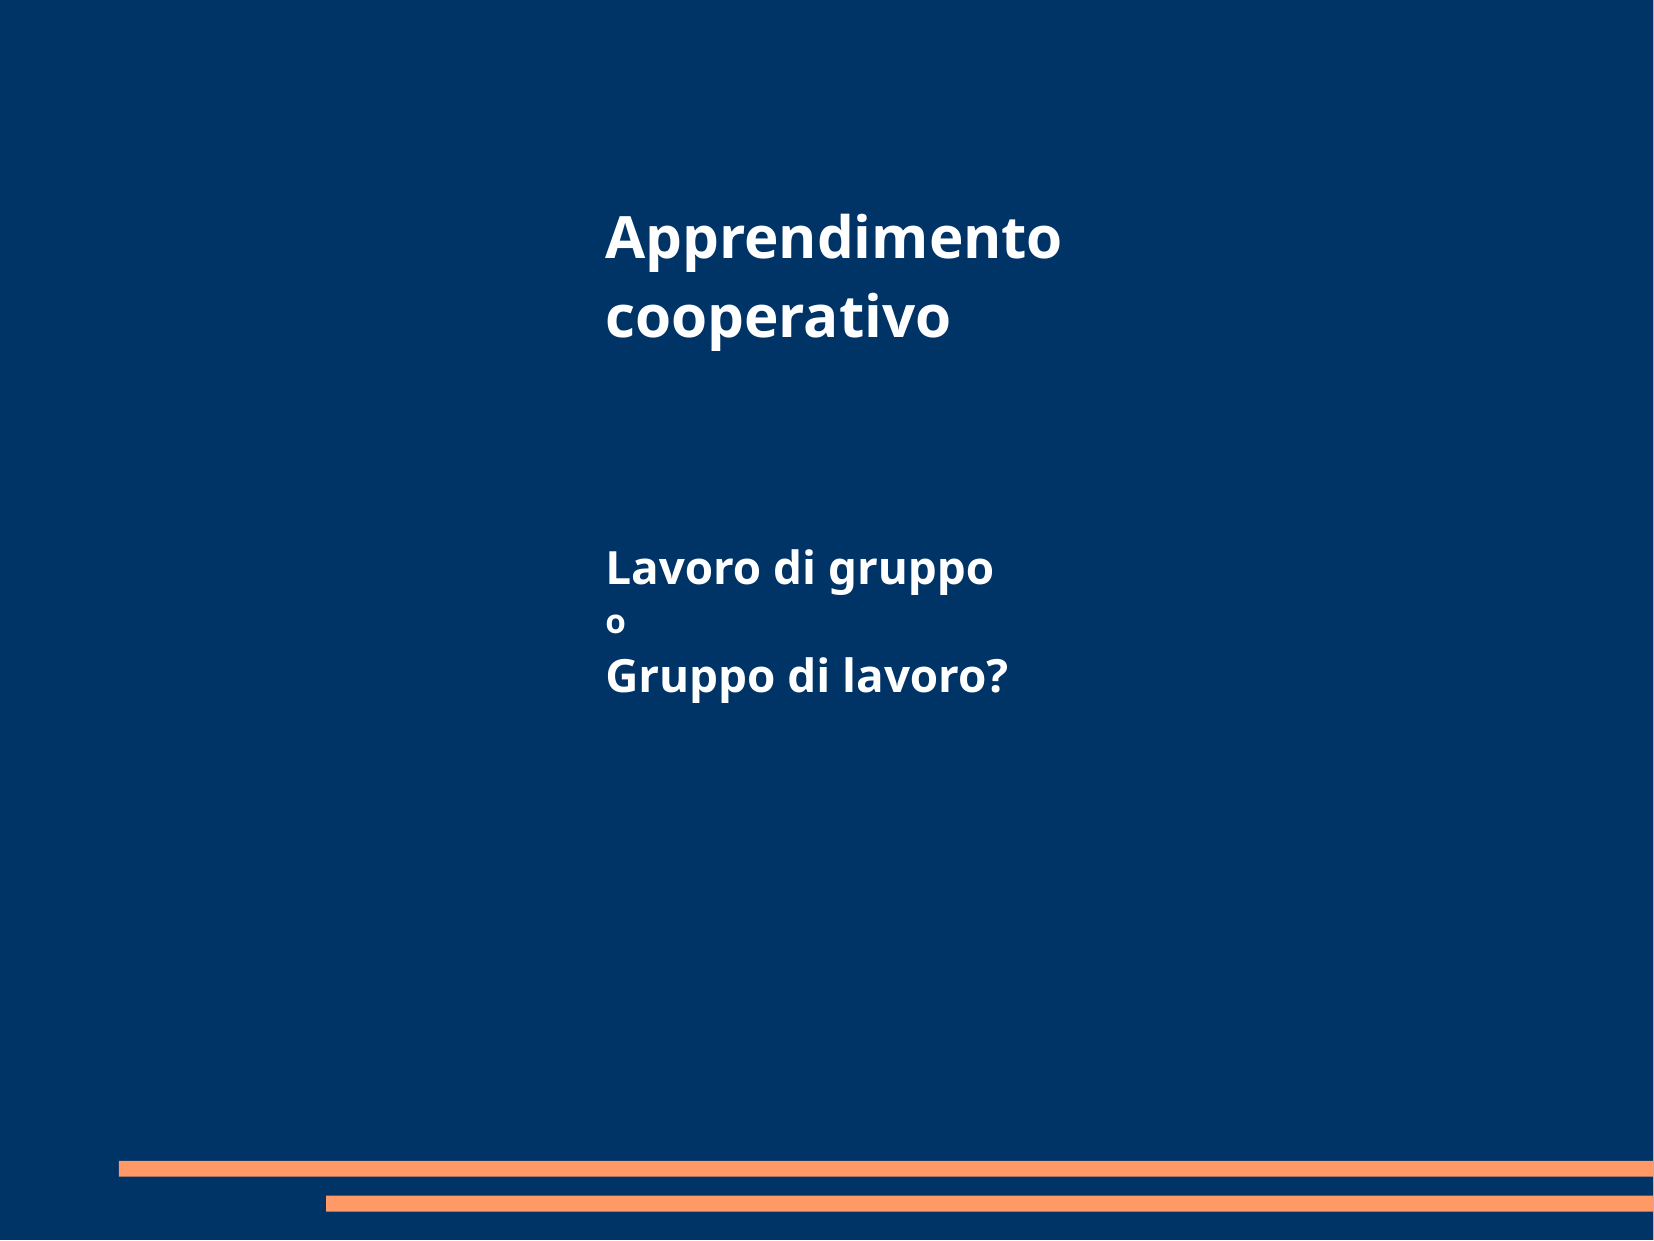

Apprendimento cooperativo
Lavoro di gruppo
o
Gruppo di lavoro?